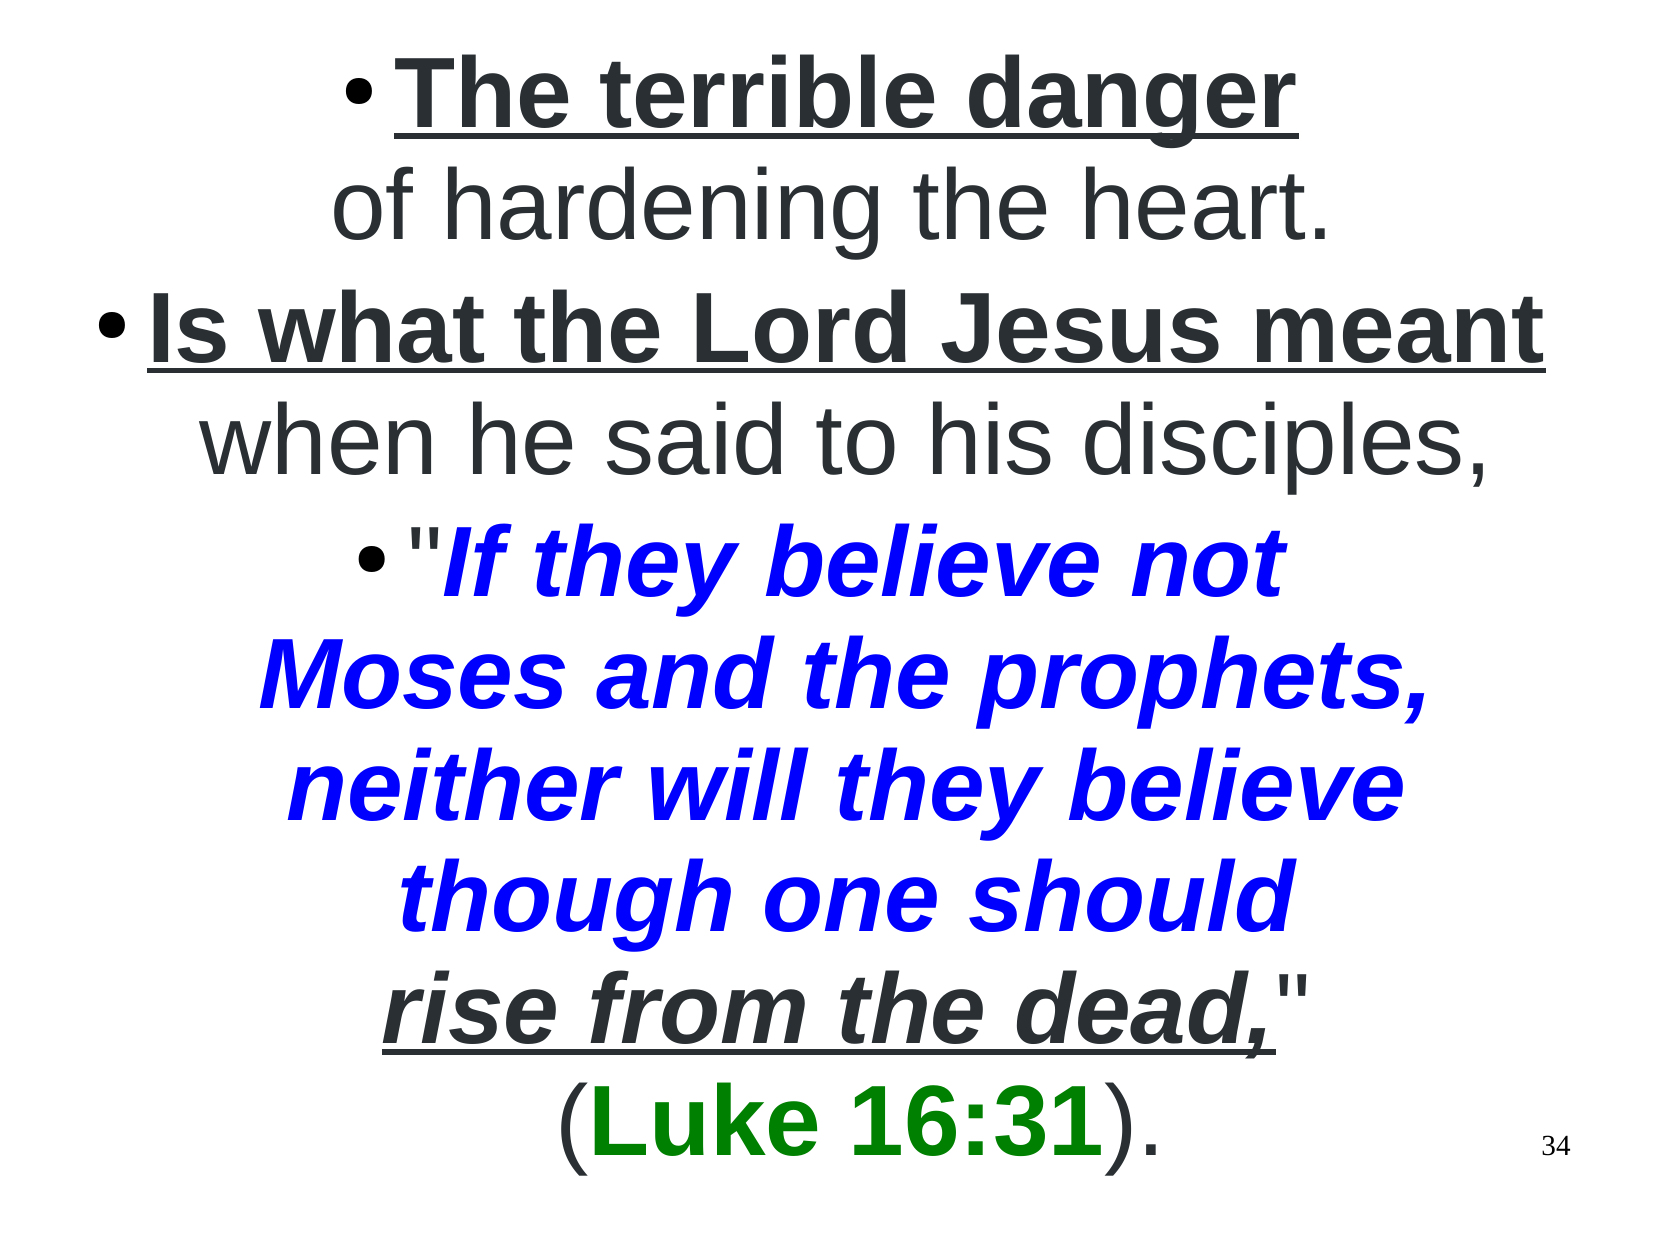

# The terrible danger of hardening the heart.
Is what the Lord Jesus meant
when he said to his disciples,
"If they believe not
Moses and the prophets,
neither will they believe
though one should
rise from the dead,"
(Luke 16:31).
34